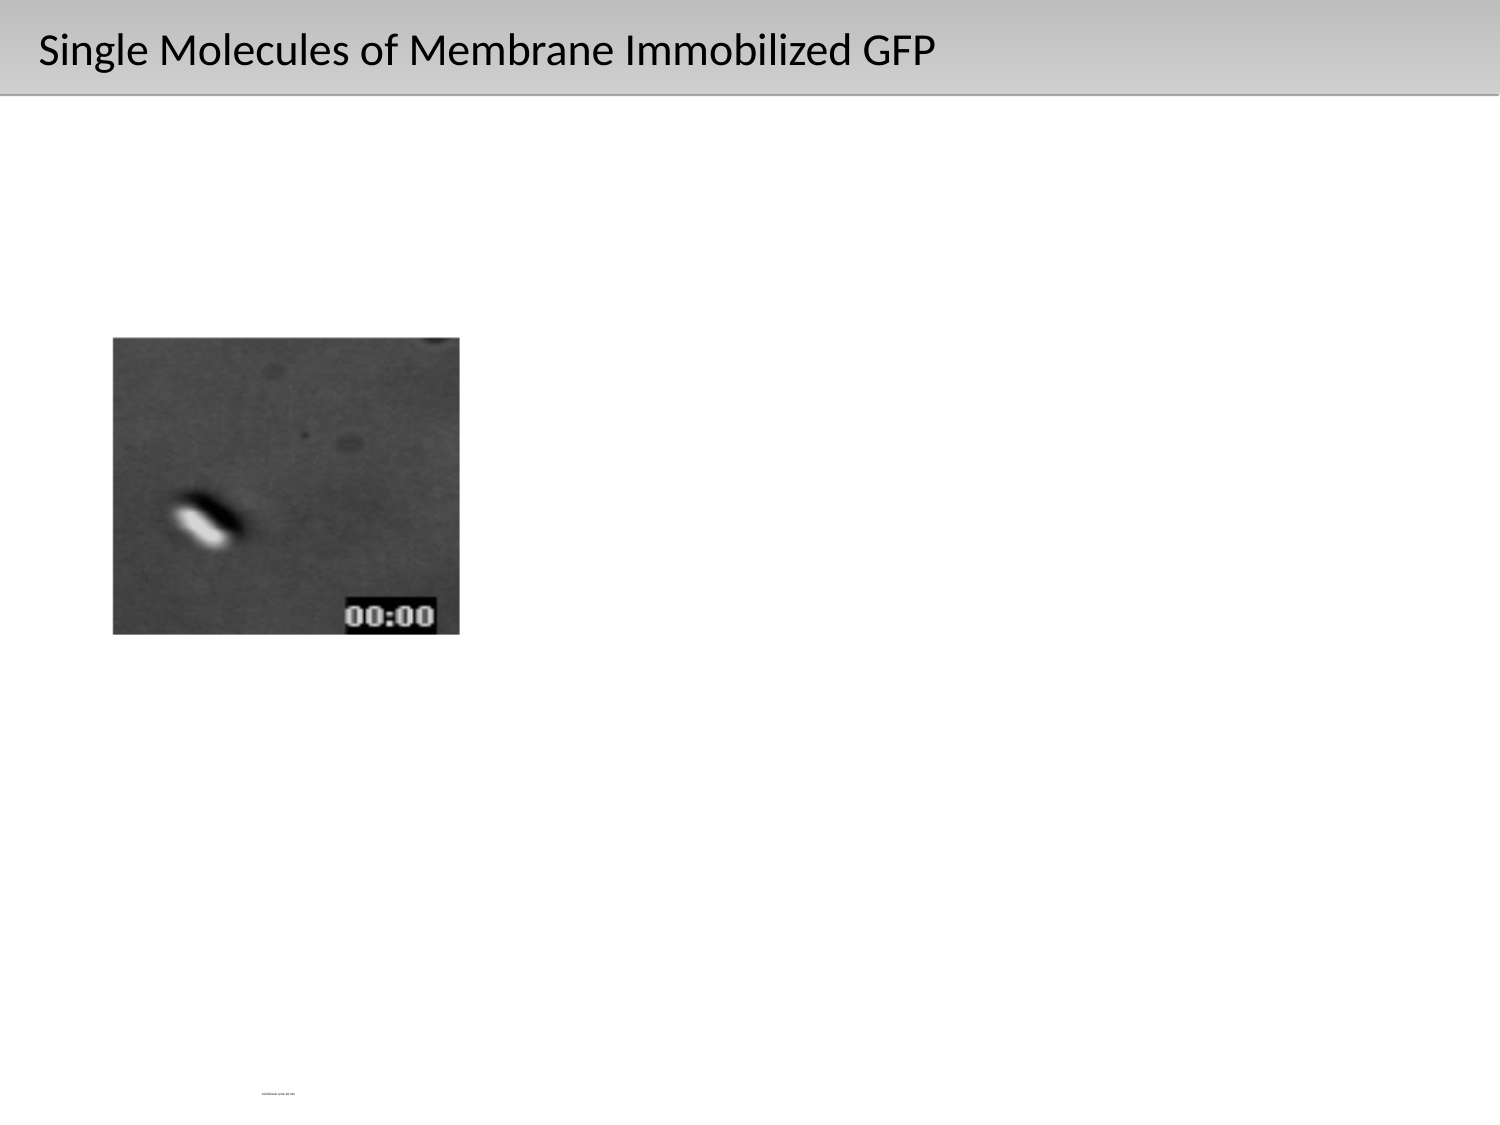

# Single Molecules of Membrane Immobilized GFP
Cell division cycle: 40 min